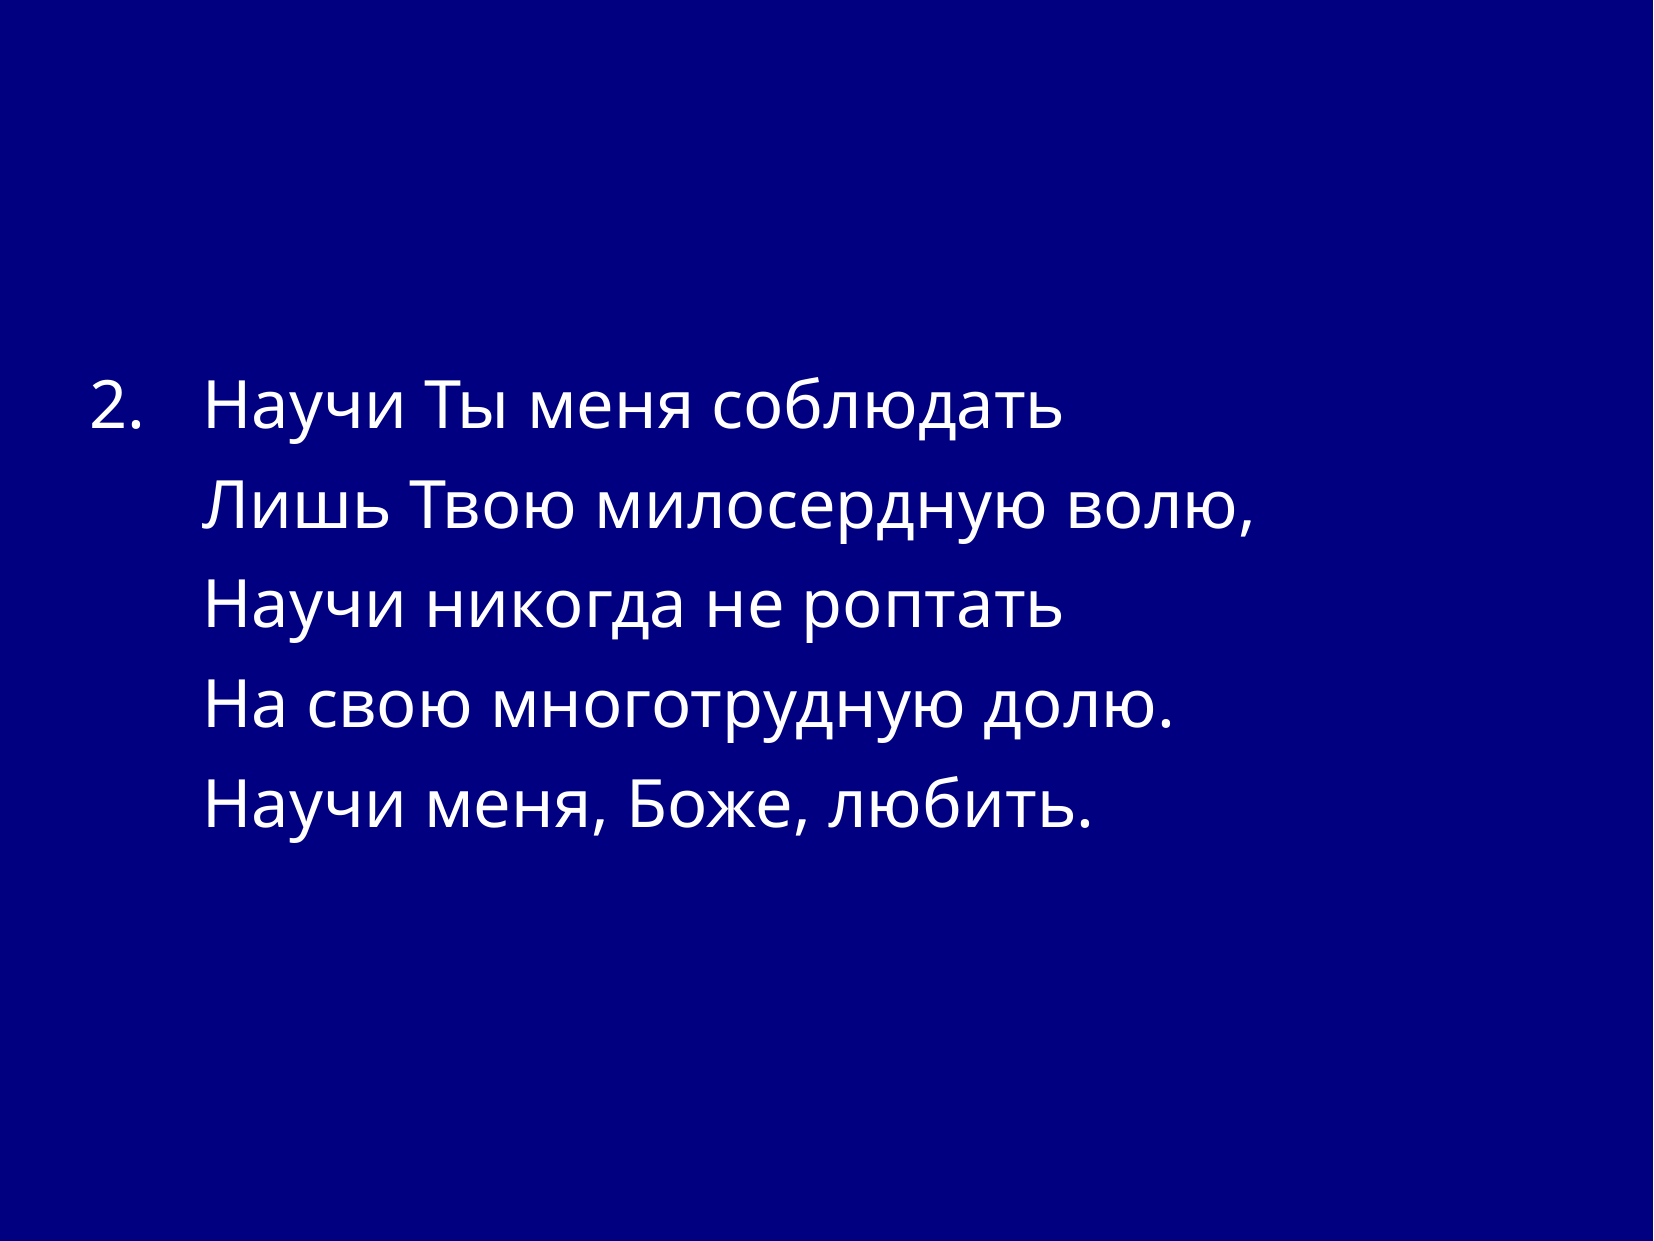

2.	Научи Ты меня соблюдать
	Лишь Твою милосердную волю,
	Научи никогда не роптать
	На свою многотрудную долю.
	Научи меня, Боже, любить.